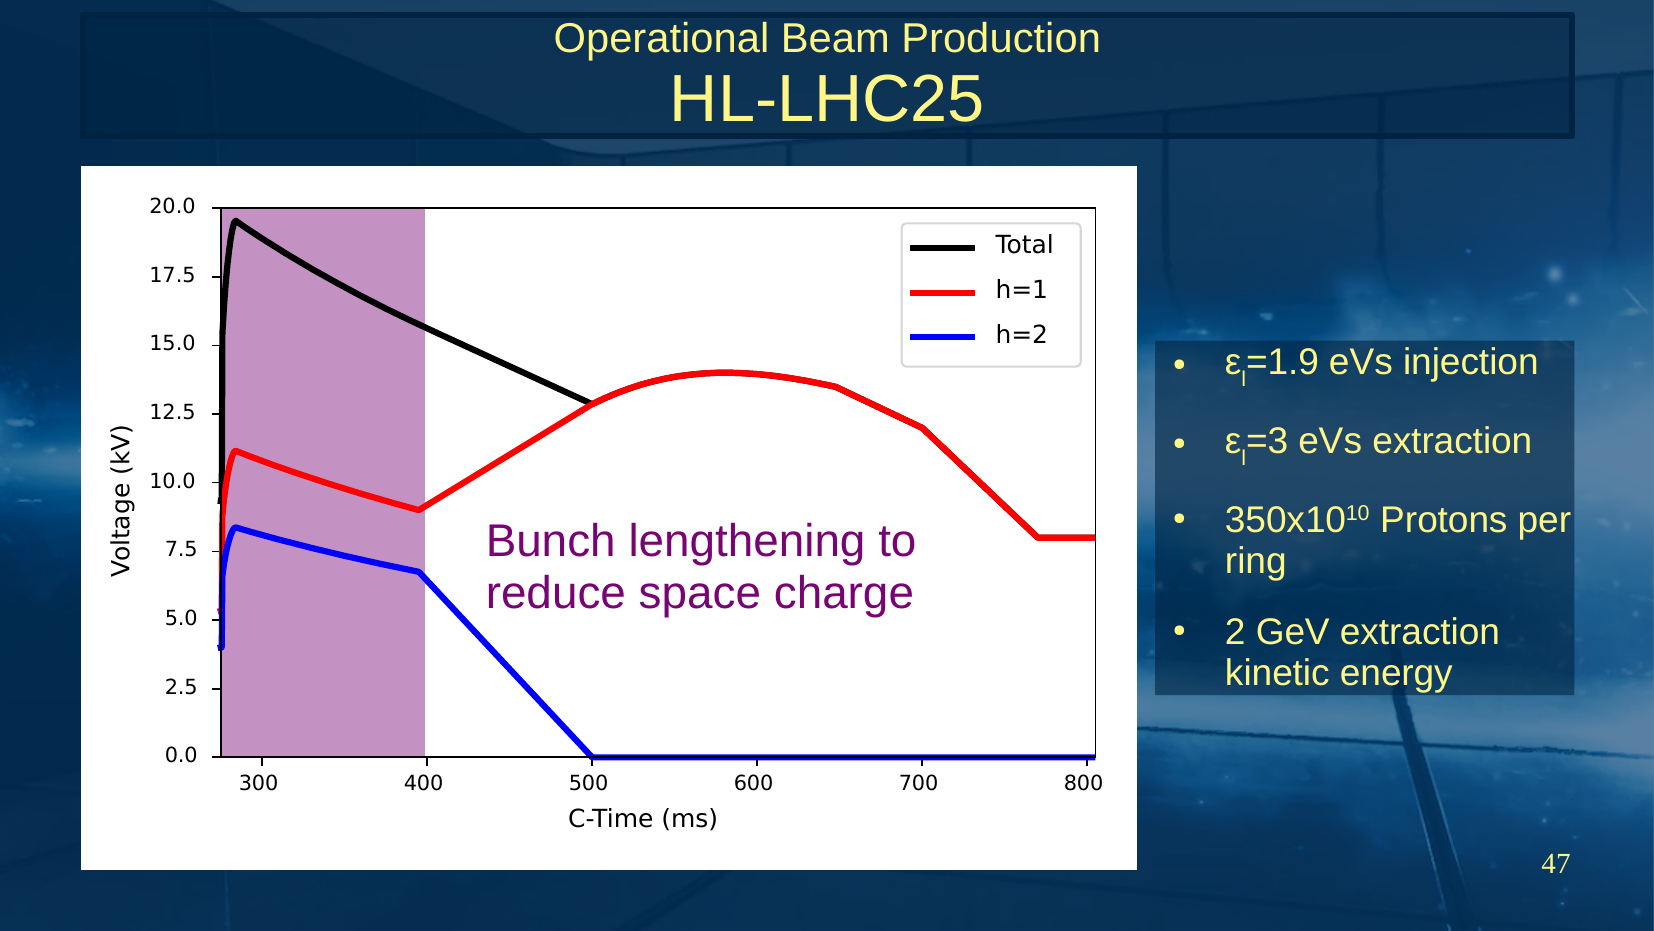

# Operational Beam Production HL-LHC25
20.0
Total
17.5
h=1
h=2
15.0
12.5
Voltage (kV)
10.0
Bunch lengthening to reduce space charge
7.5
5.0
2.5
0.0
300
400
500
600
700
800
C-Time (ms)
εl=1.9 eVs injection
εl=3 eVs extraction
350x1010 Protons per ring
2 GeV extraction kinetic energy
47